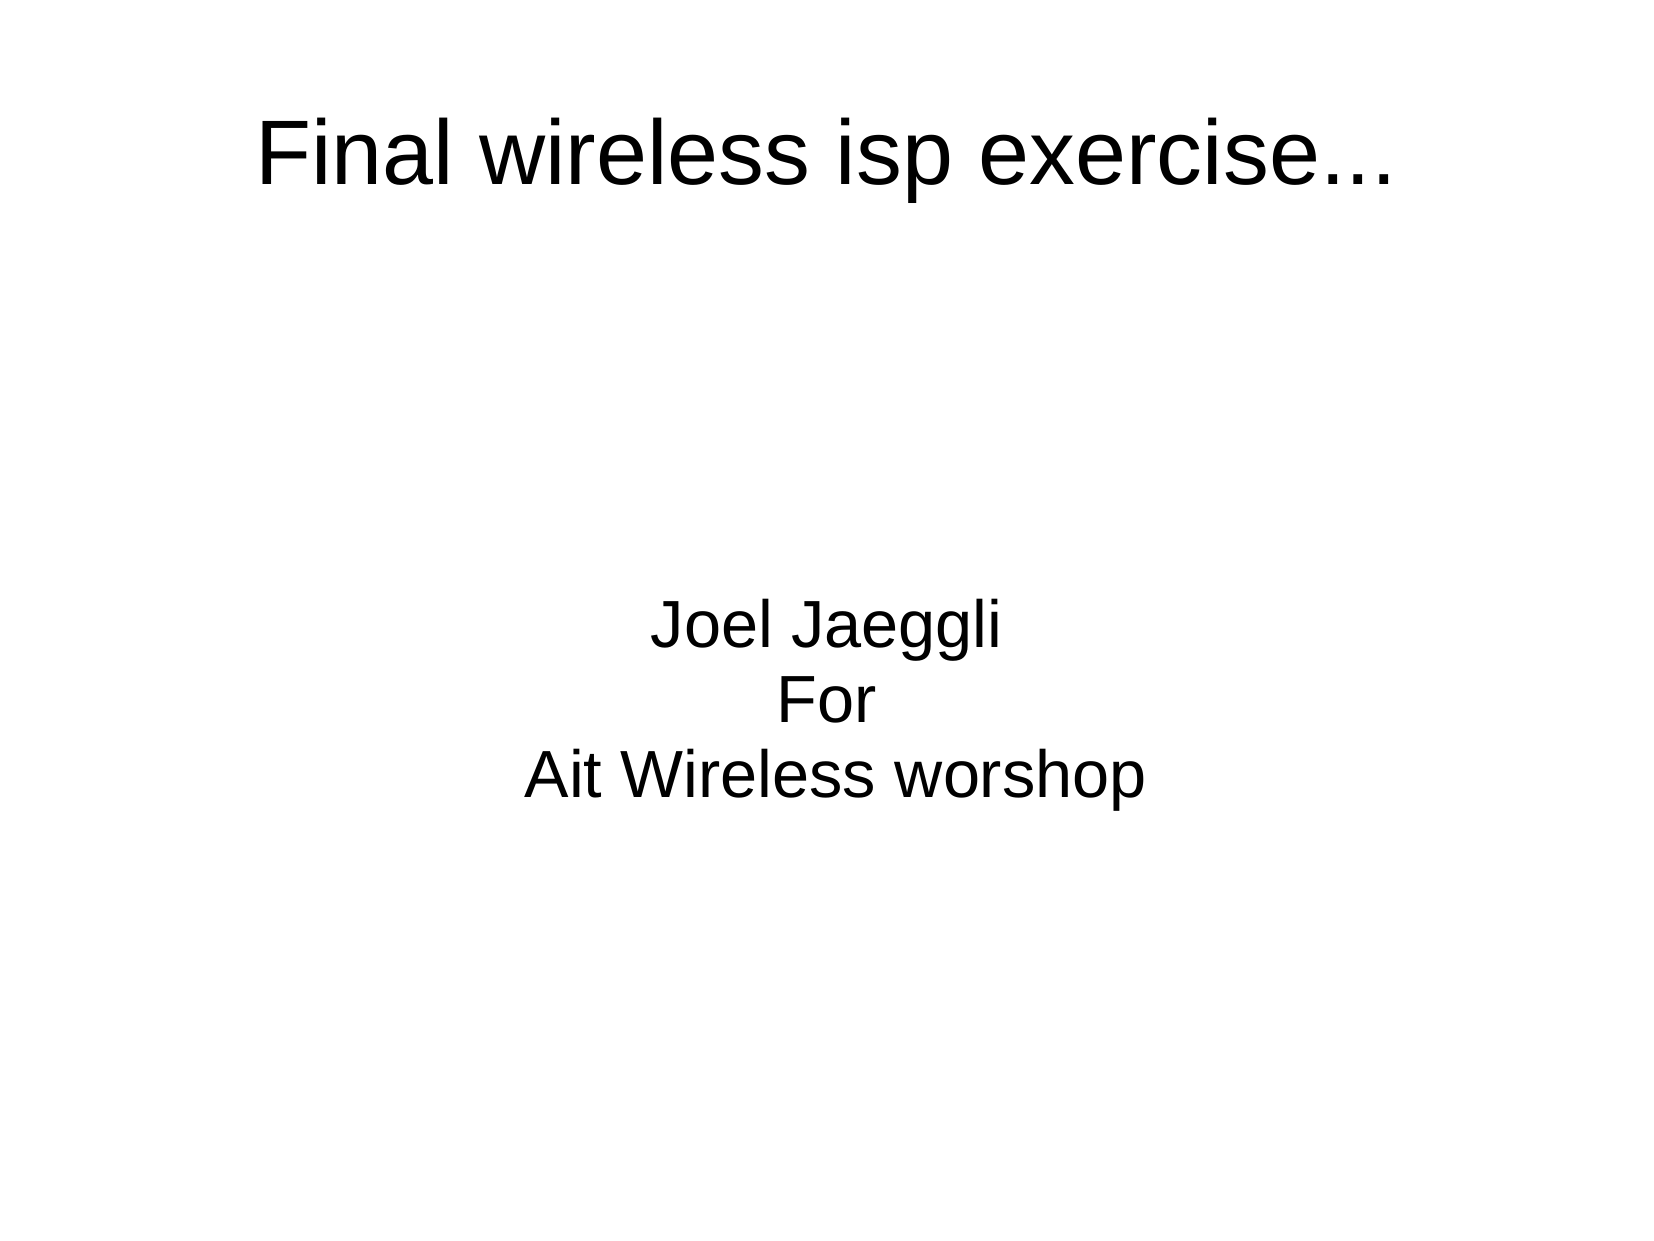

# Final wireless isp exercise...
Joel Jaeggli
For
 Ait Wireless worshop